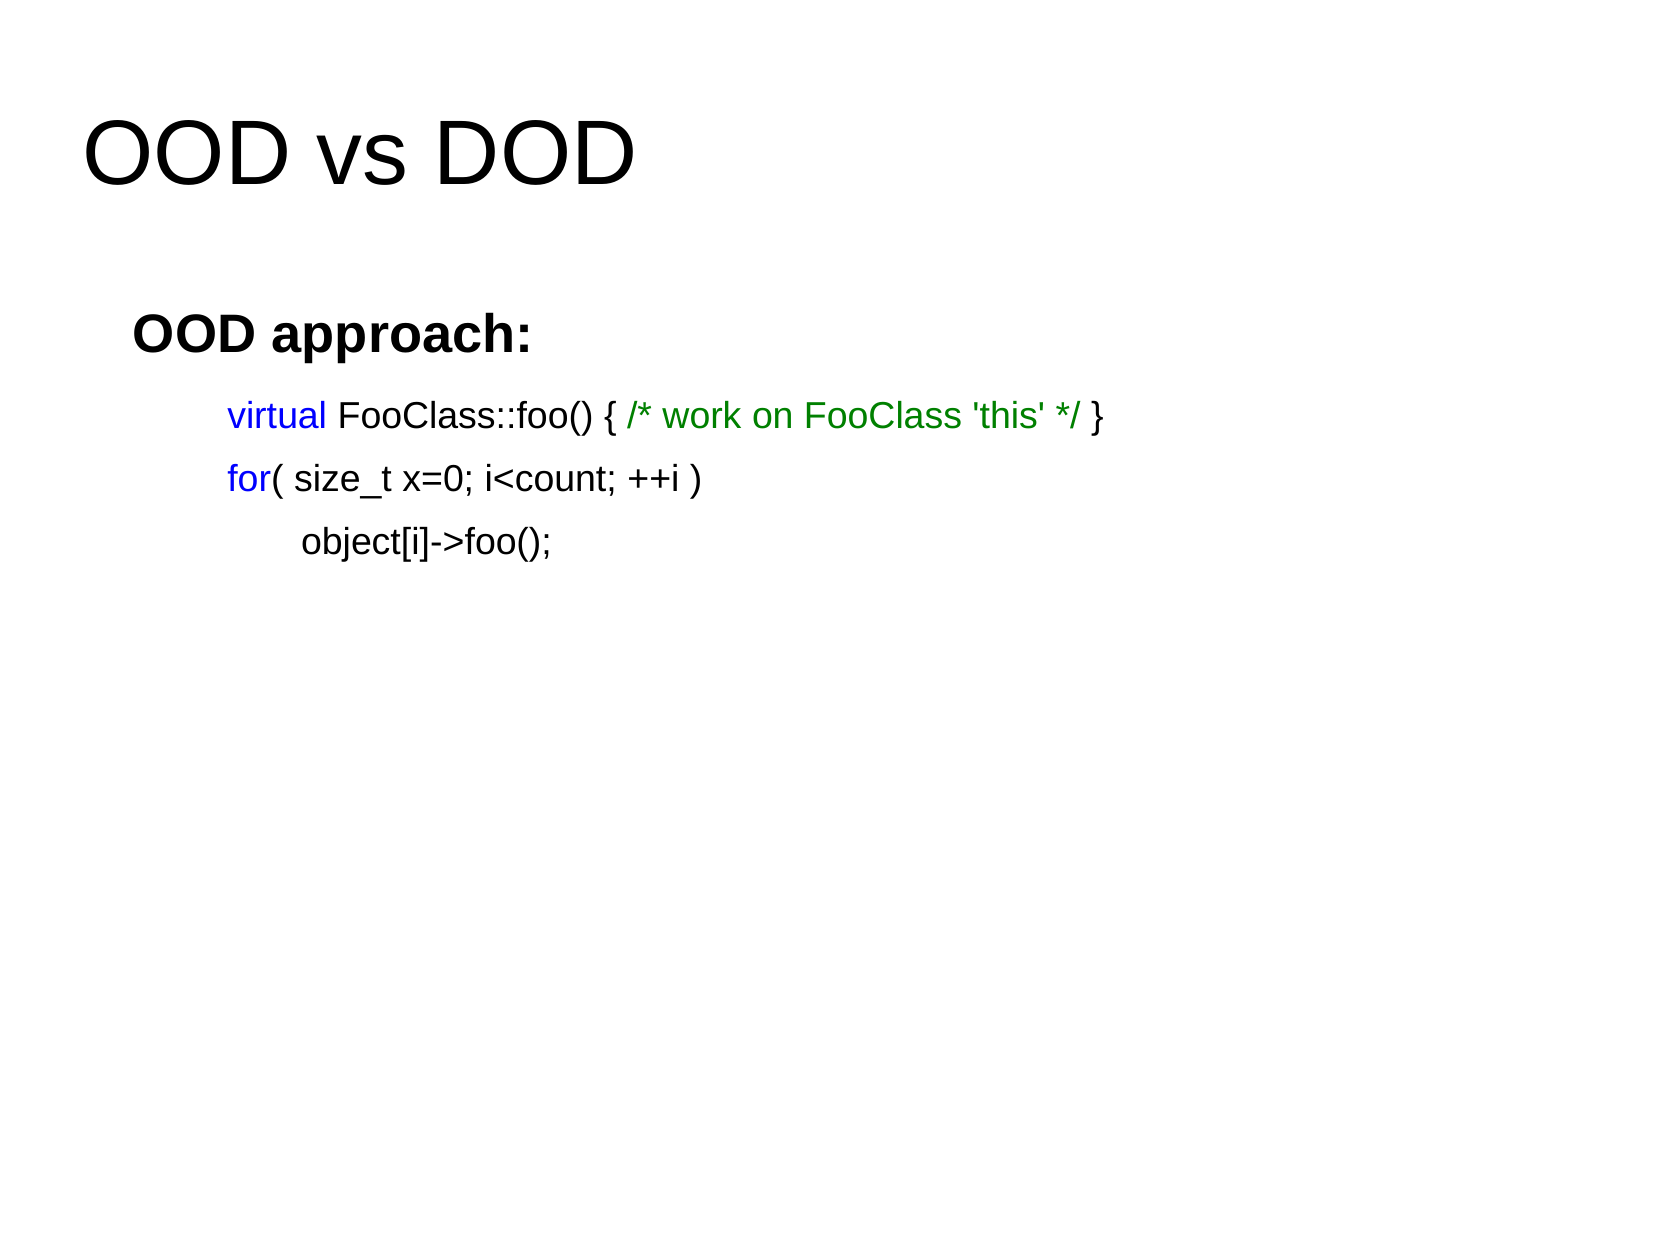

# OOD vs DOD
OOD approach:
virtual FooClass::foo() { /* work on FooClass 'this' */ }
for( size_t x=0; i<count; ++i )
	object[i]->foo();